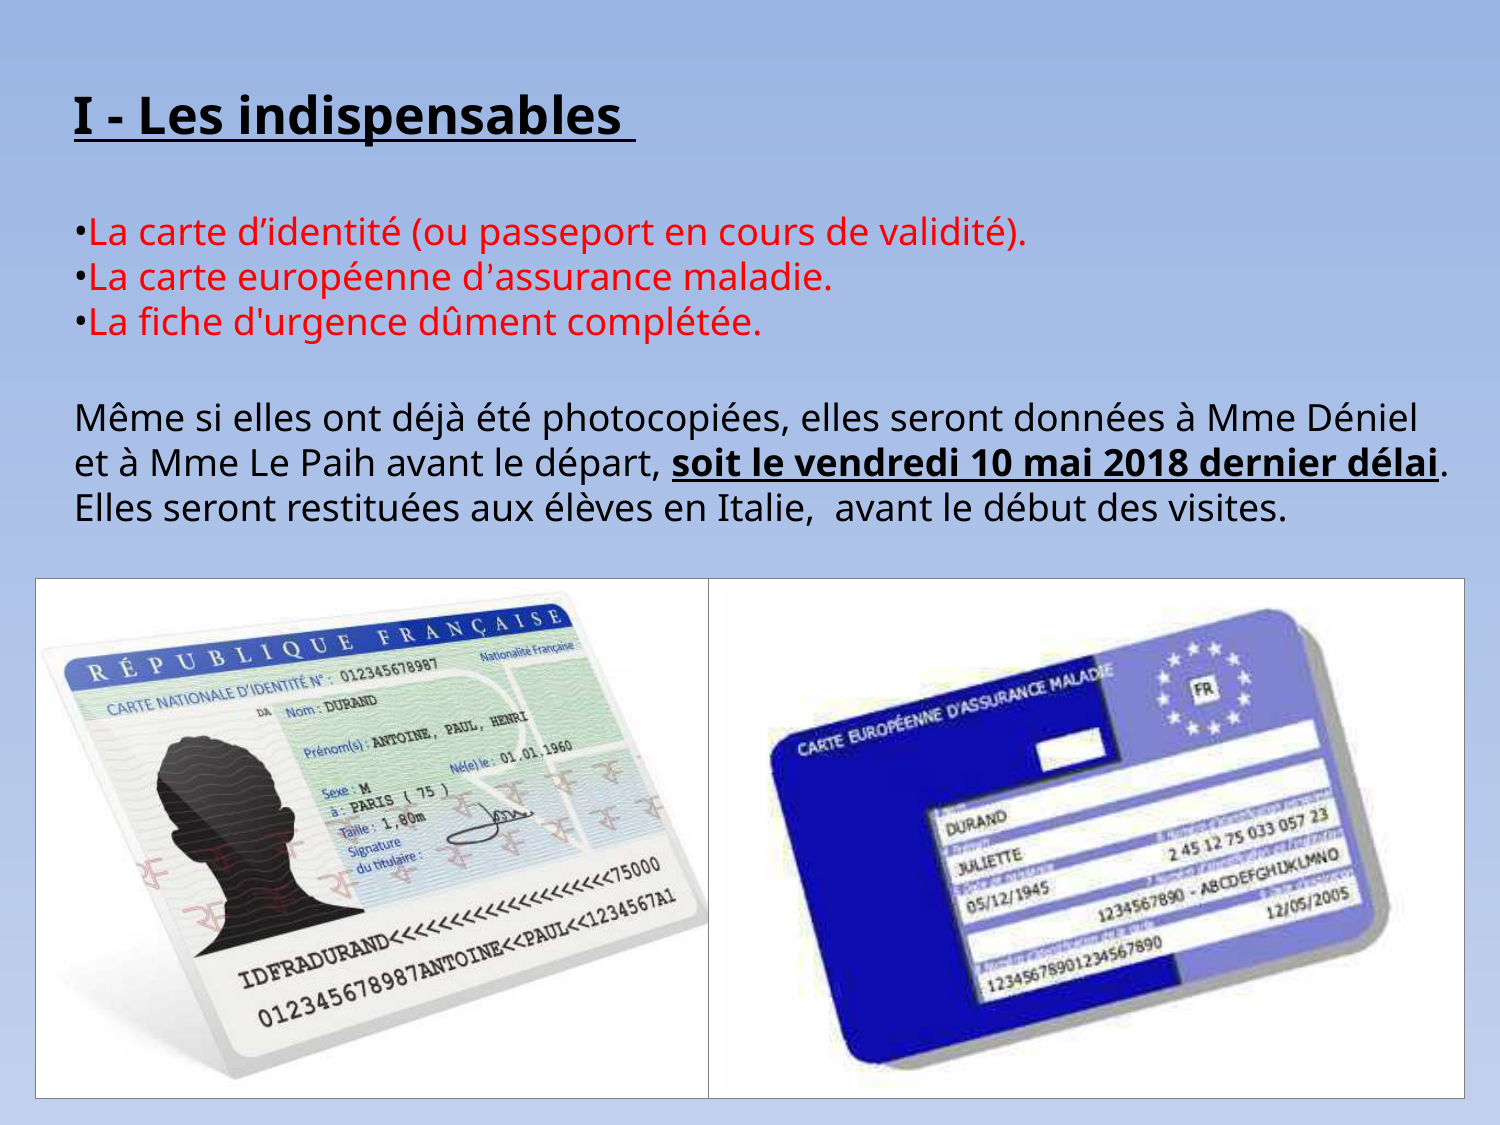

I - Les indispensables
La carte d’identité (ou passeport en cours de validité).
La carte européenne d’assurance maladie.
La fiche d'urgence dûment complétée.
Même si elles ont déjà été photocopiées, elles seront données à Mme Déniel et à Mme Le Paih avant le départ, soit le vendredi 10 mai 2018 dernier délai. Elles seront restituées aux élèves en Italie, avant le début des visites.